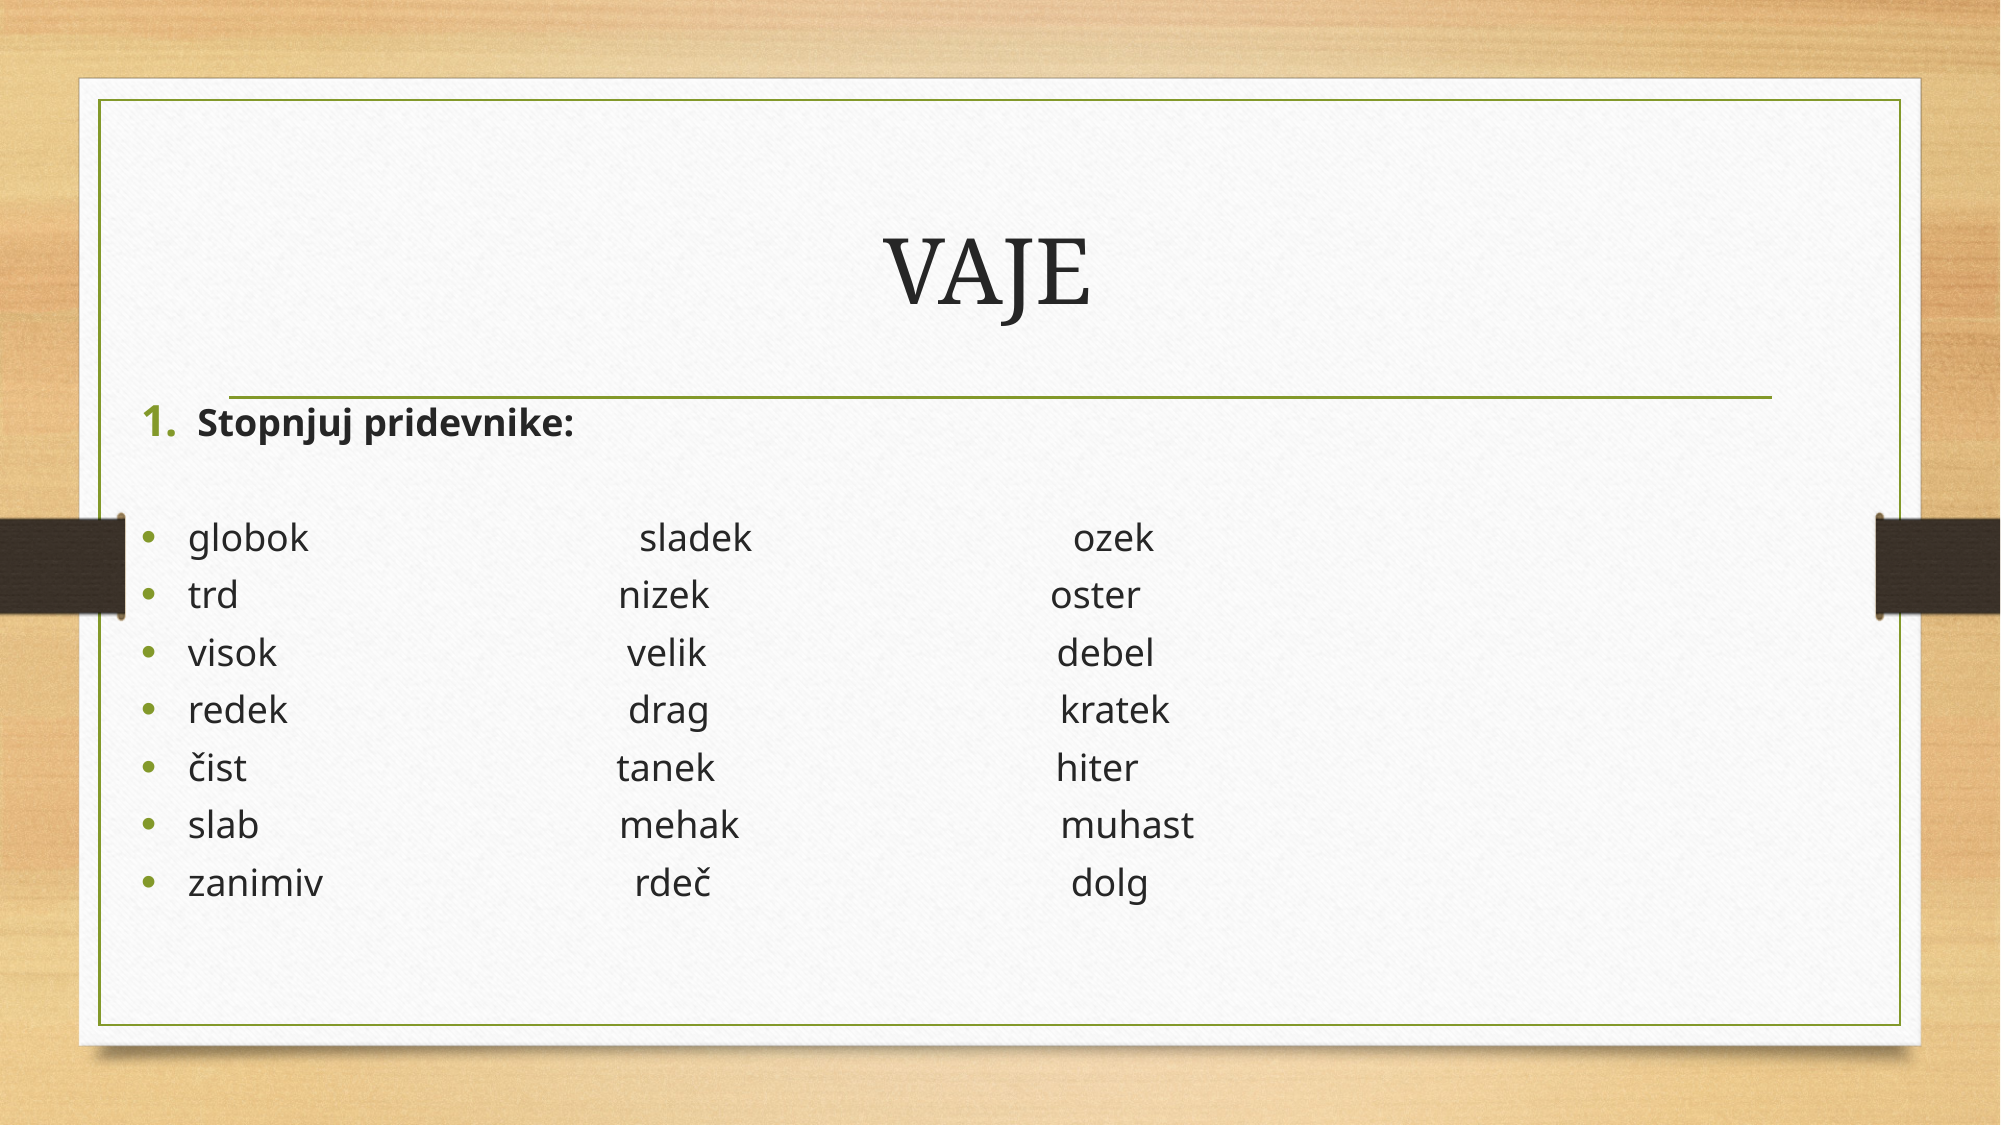

# VAJE
Stopnjuj pridevnike:
globok sladek ozek
trd nizek oster
visok velik debel
redek drag kratek
čist tanek hiter
slab mehak muhast
zanimiv rdeč dolg